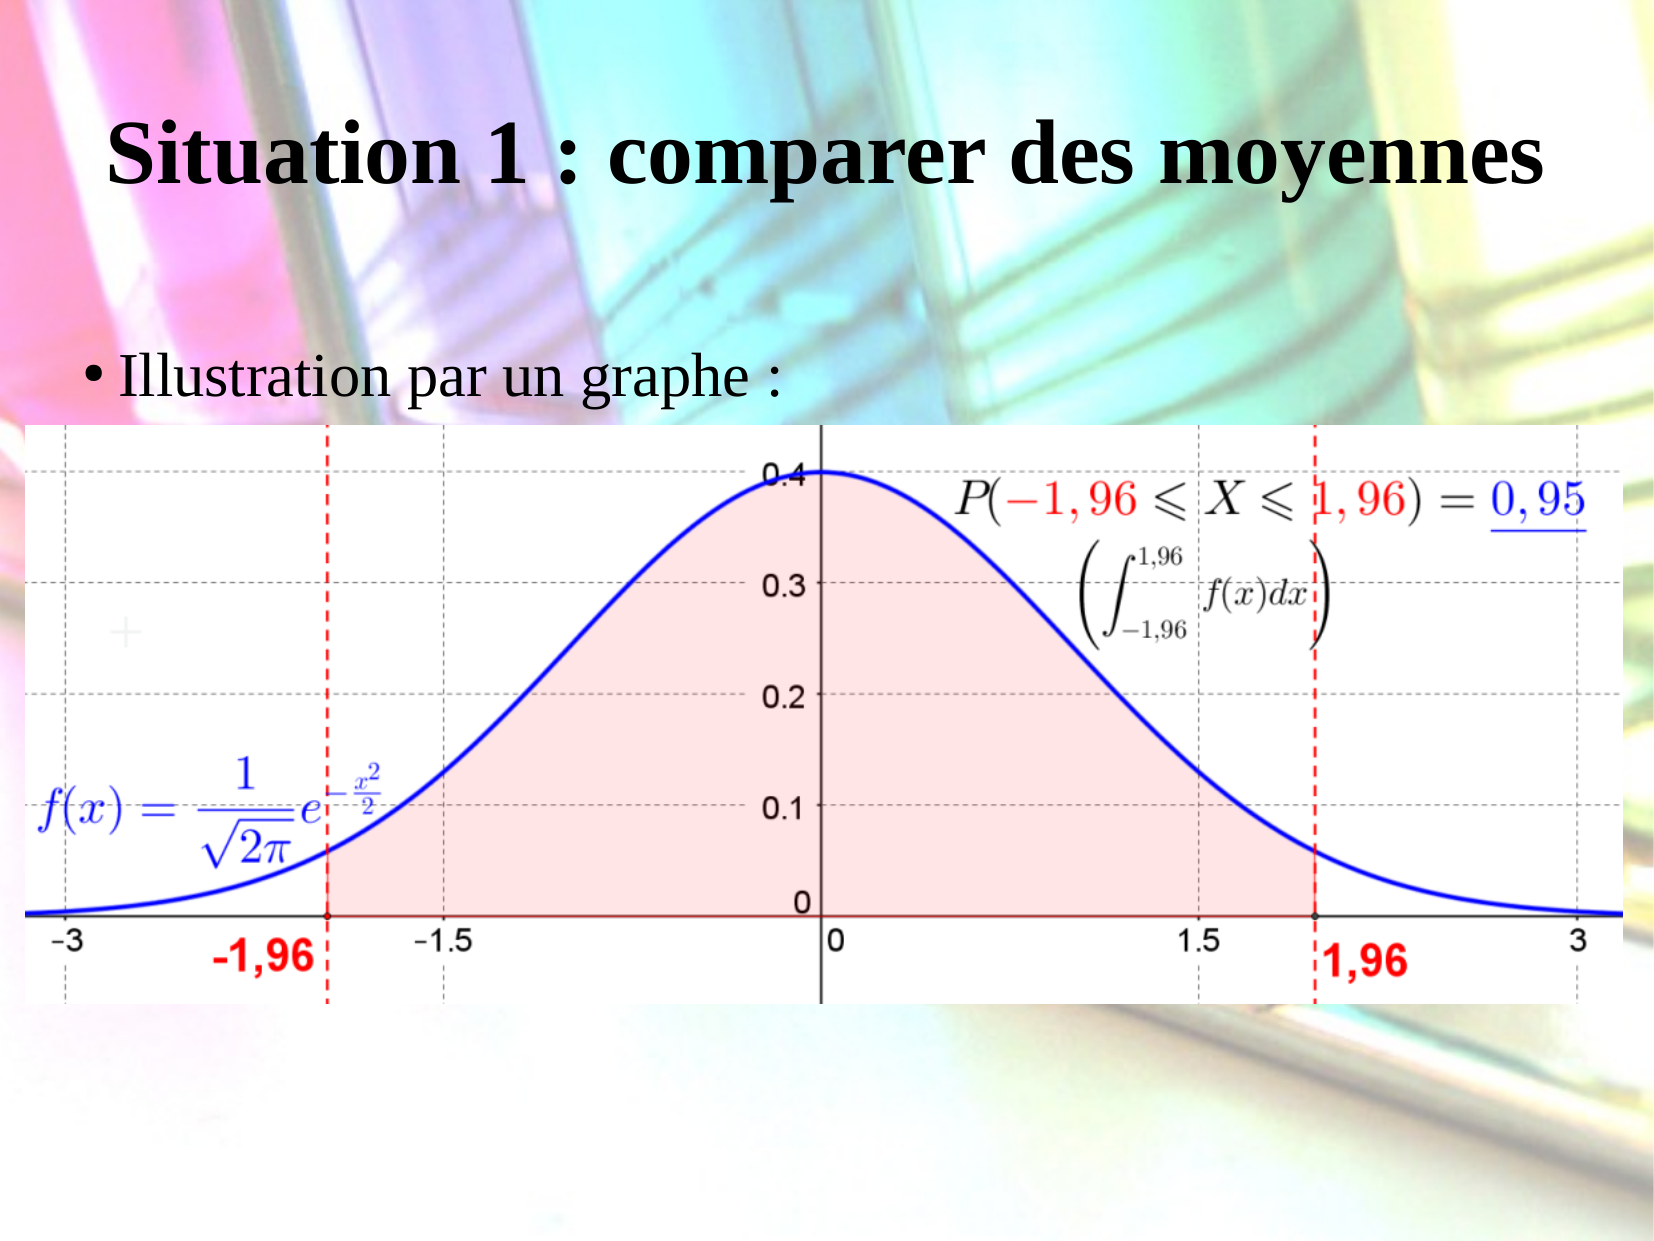

# Situation 1 : comparer des moyennes
Illustration par un graphe :